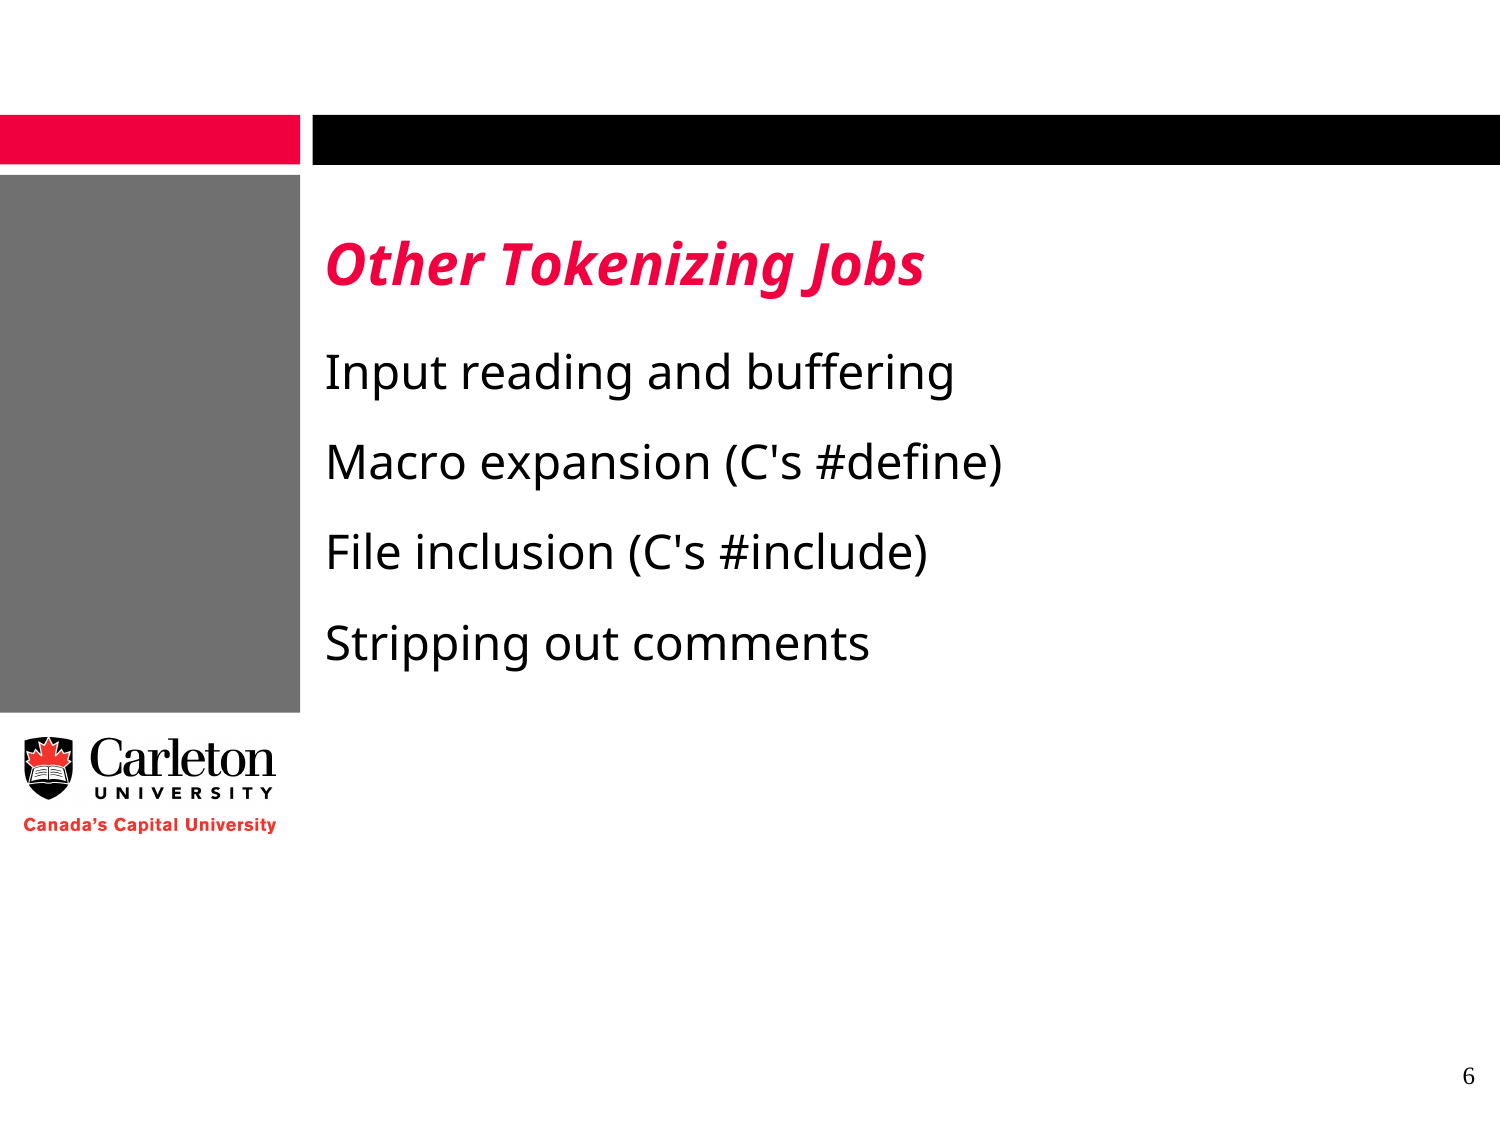

# Other Tokenizing Jobs
Input reading and buffering
Macro expansion (C's #define)
File inclusion (C's #include)
Stripping out comments
6